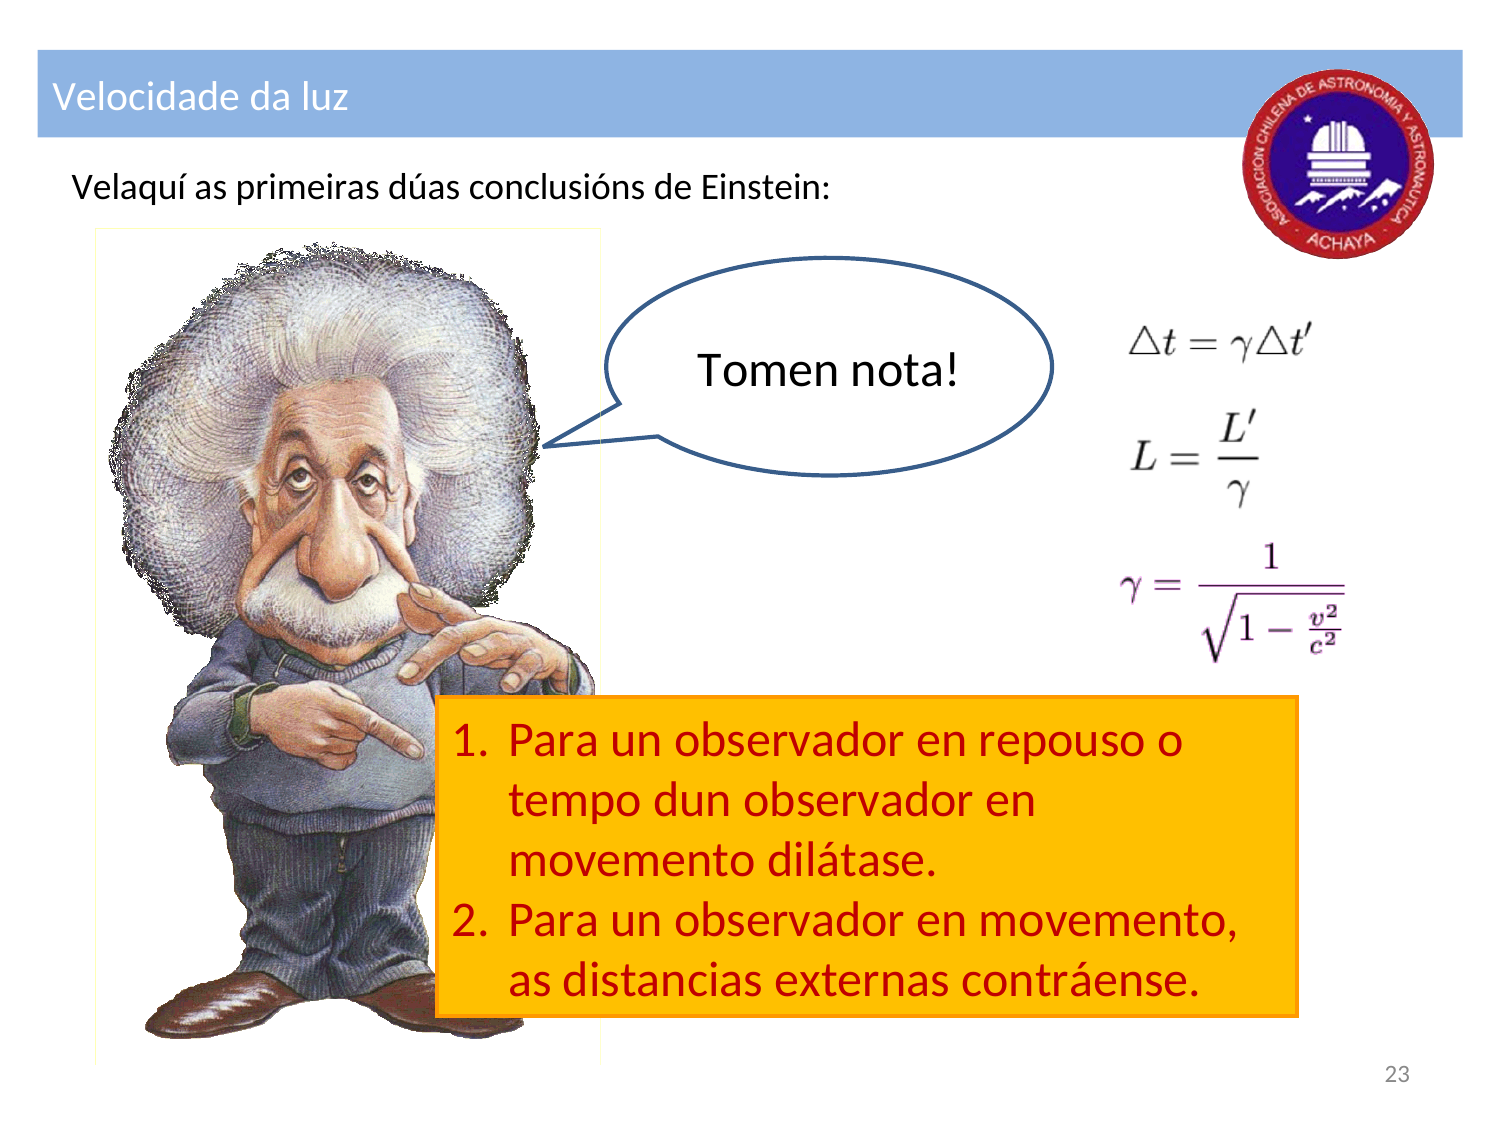

Velocidade da luz
Velaquí as primeiras dúas conclusións de Einstein:
Tomen nota!
Para un observador en repouso o tempo dun observador en movemento dilátase.
Para un observador en movemento, as distancias externas contráense.